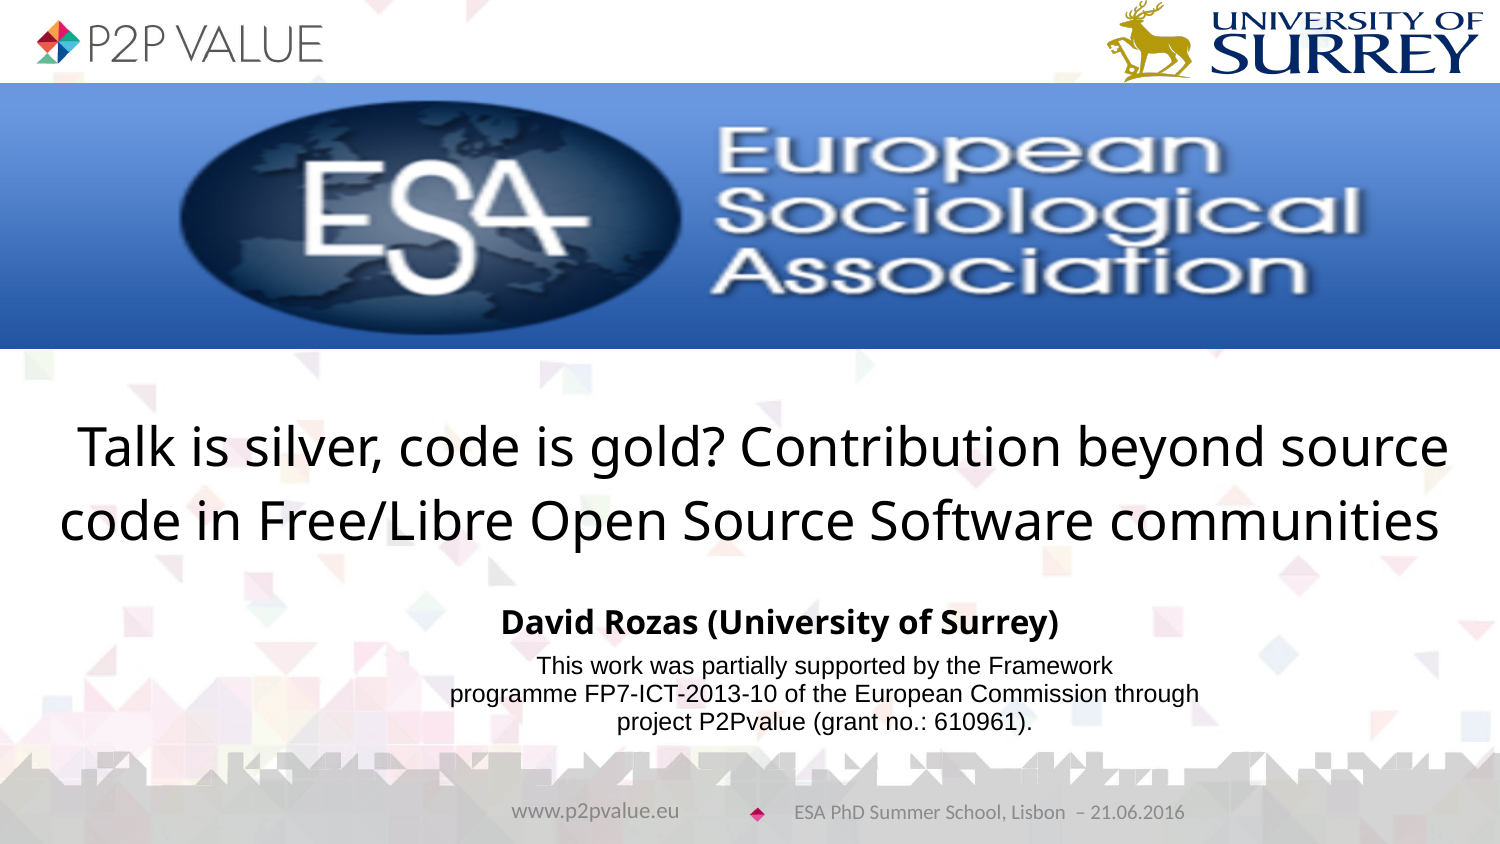

# Talk is silver, code is gold? Contribution beyond source code in Free/Libre Open Source Software communities
David Rozas (University of Surrey)
This work was partially supported by the Framework
programme FP7-ICT-2013-10 of the European Commission through project P2Pvalue (grant no.: 610961).
ESA PhD Summer School, Lisbon – 21.06.2016
www.p2pvalue.eu